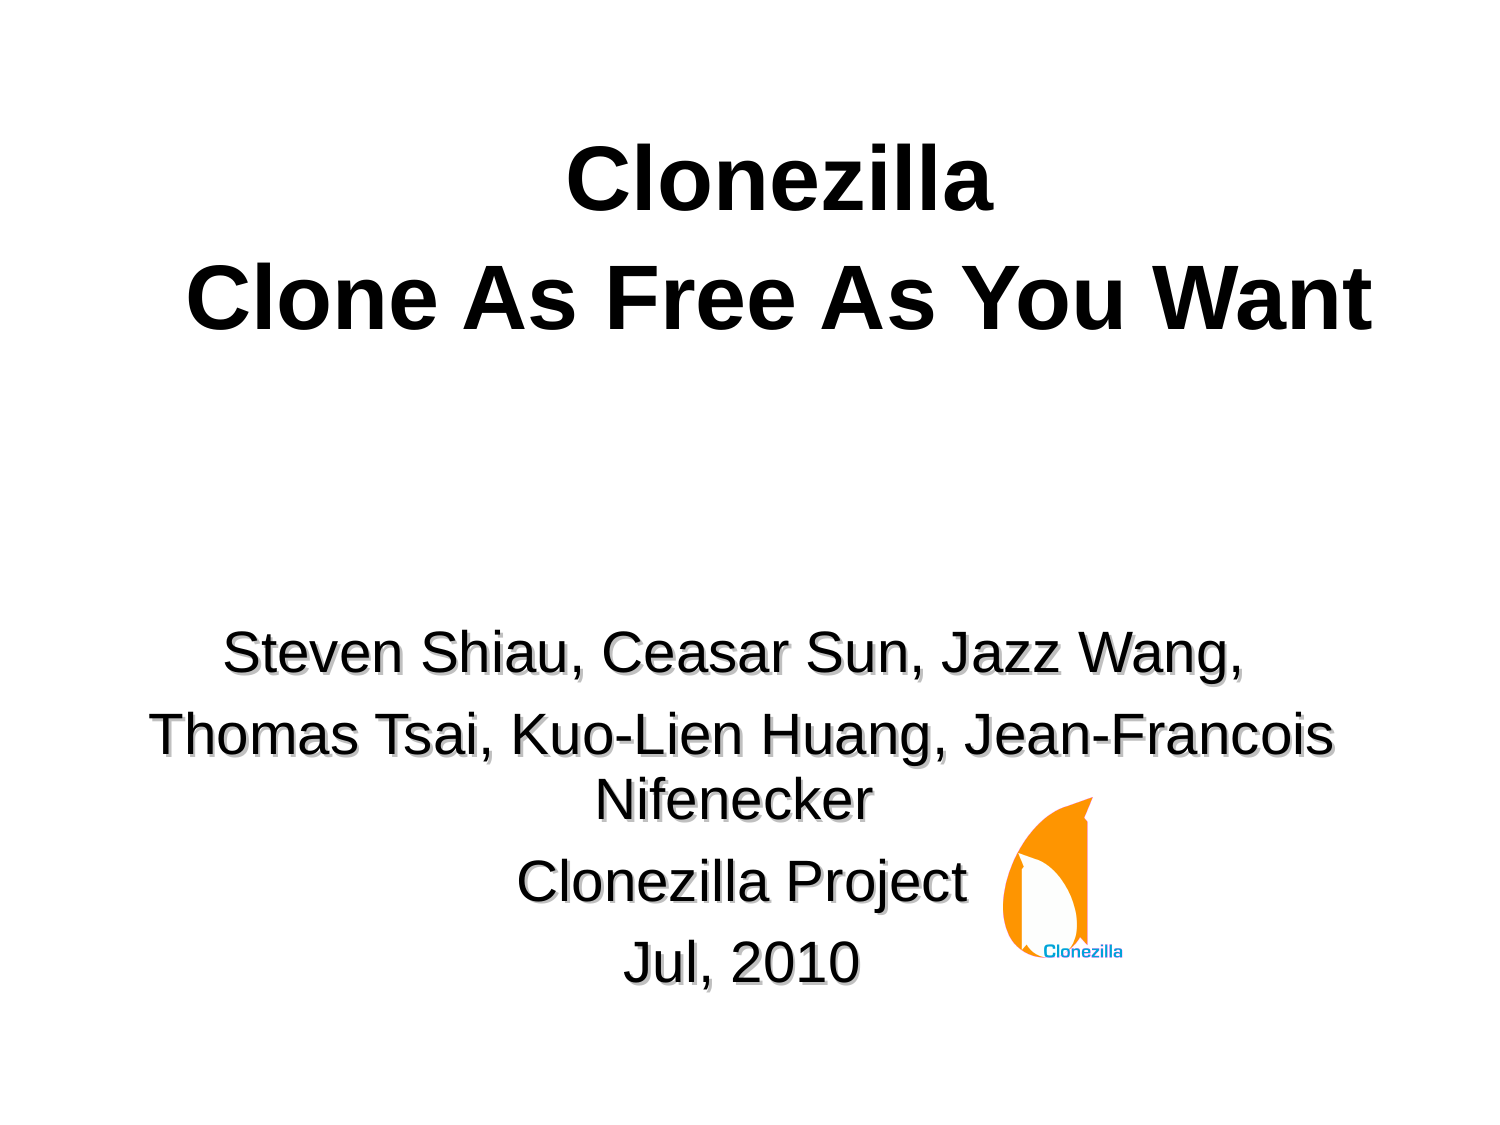

Clonezilla
Clone As Free As You Want
Steven Shiau, Ceasar Sun, Jazz Wang,
Thomas Tsai, Kuo-Lien Huang, Jean-Francois Nifenecker
Clonezilla Project
Jul, 2010